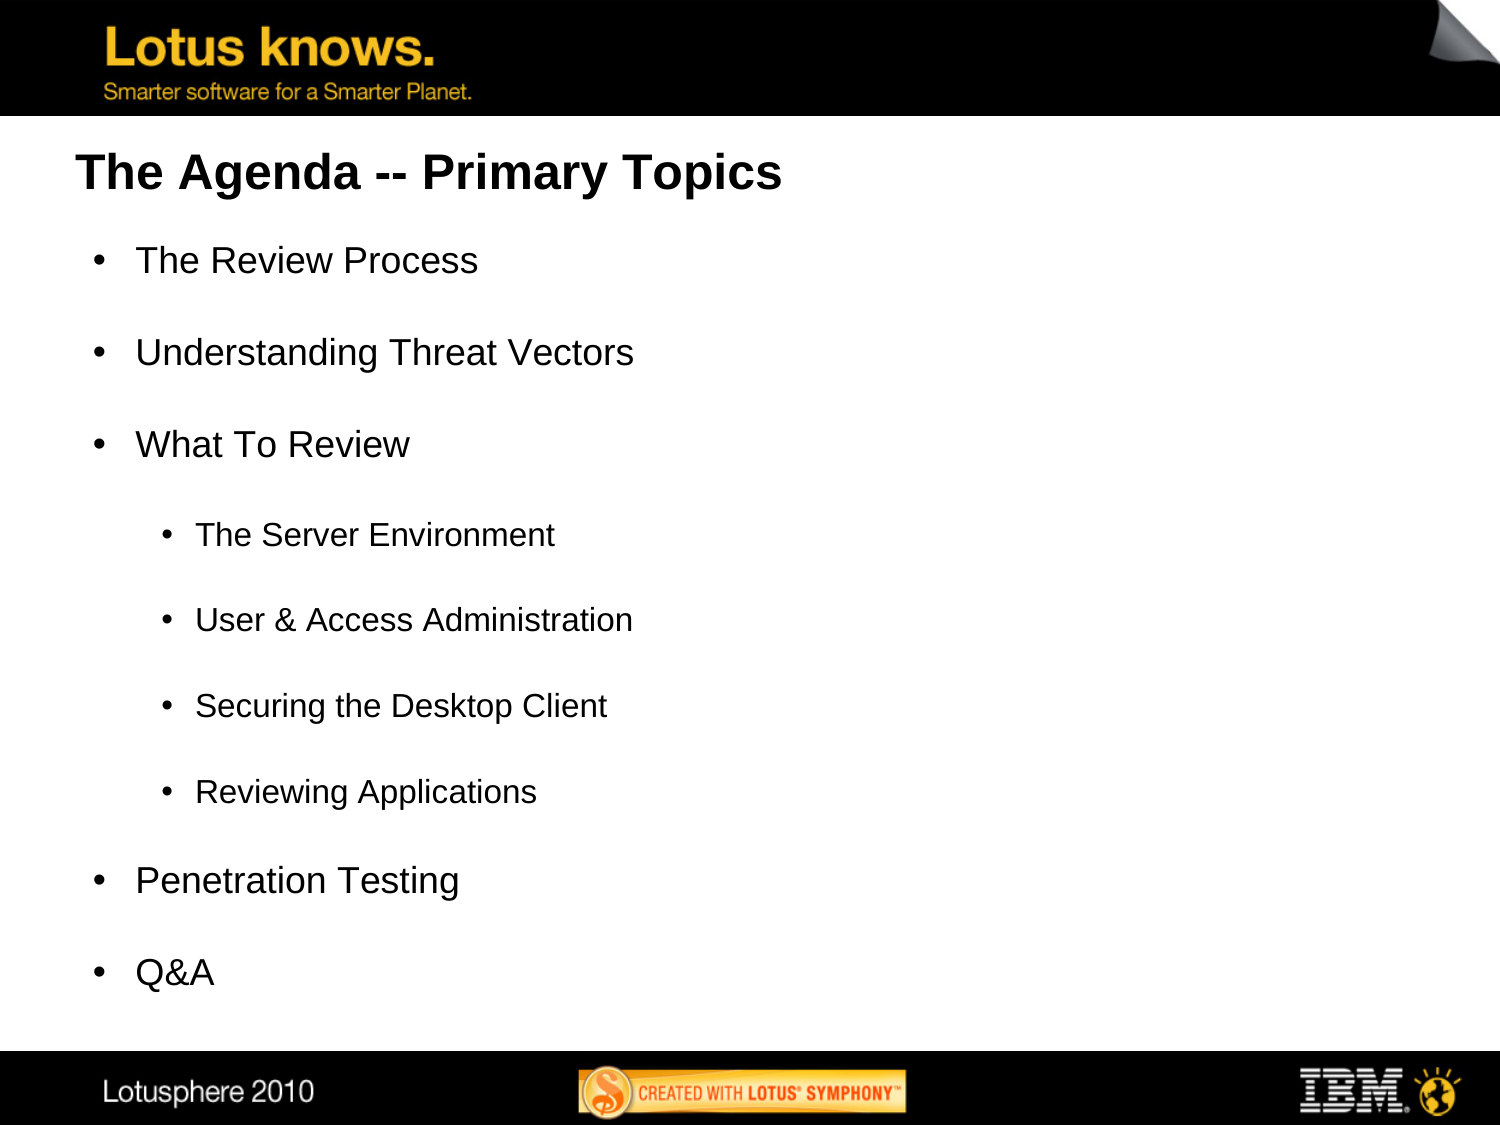

# The Agenda -- Primary Topics
The Review Process
Understanding Threat Vectors
What To Review
The Server Environment
User & Access Administration
Securing the Desktop Client
Reviewing Applications
Penetration Testing
Q&A